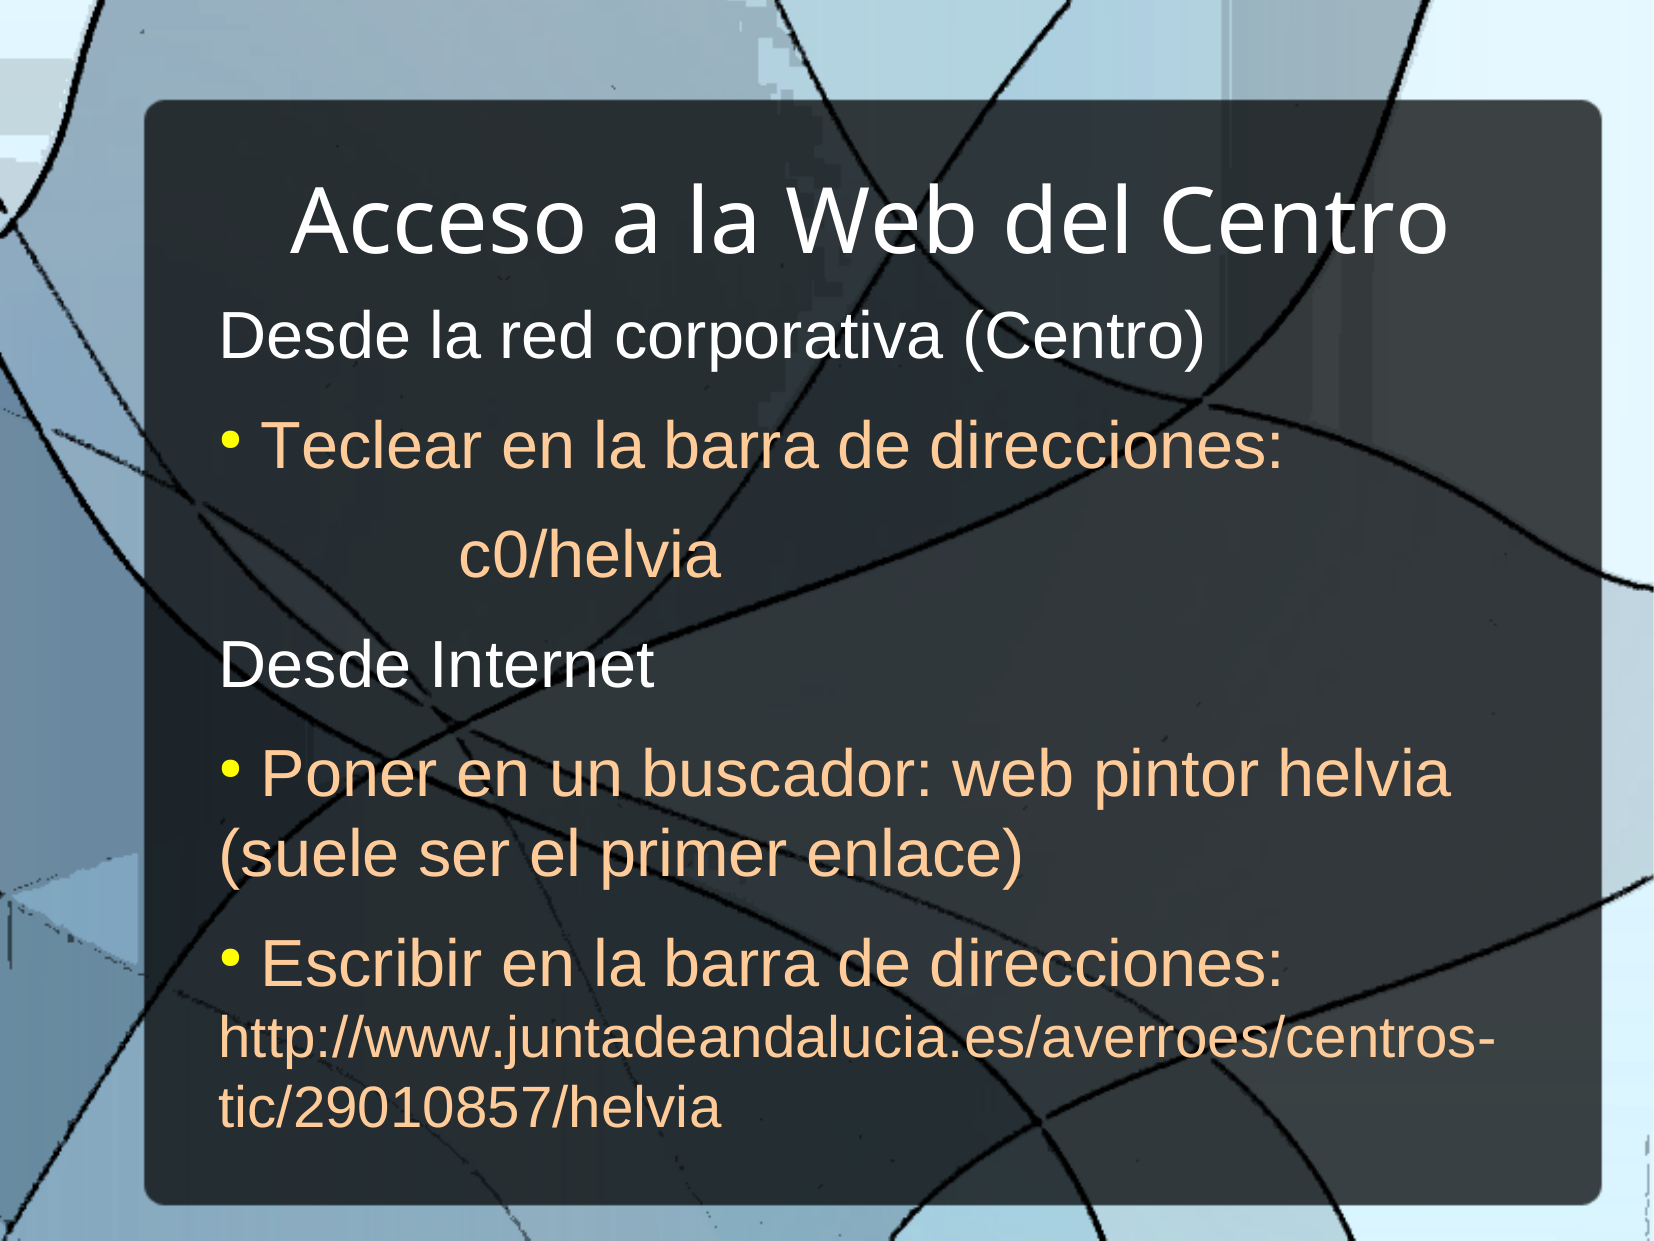

# Acceso a la Web del Centro
Desde la red corporativa (Centro)
 Teclear en la barra de direcciones:
 c0/helvia
Desde Internet
 Poner en un buscador: web pintor helvia (suele ser el primer enlace)
 Escribir en la barra de direcciones: http://www.juntadeandalucia.es/averroes/centros-tic/29010857/helvia